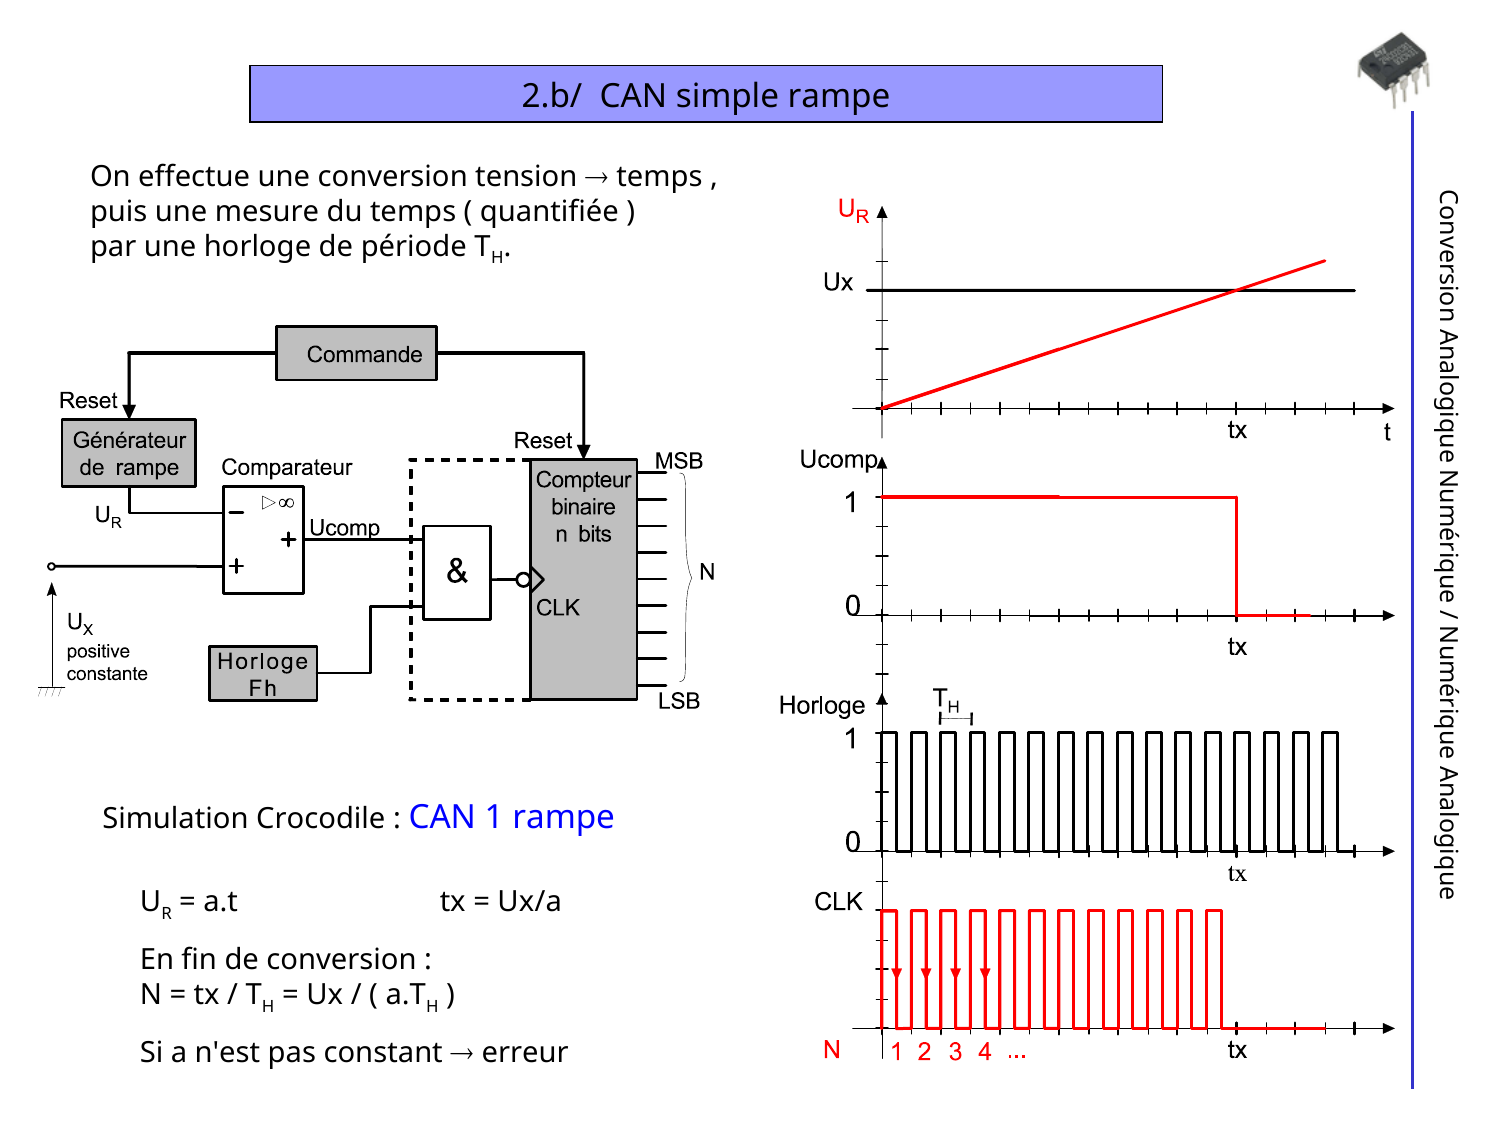

# 2.b/ CAN simple rampe
On effectue une conversion tension  temps ,
puis une mesure du temps ( quantifiée )
par une horloge de période TH.
Conversion Analogique Numérique / Numérique Analogique
Simulation Crocodile : CAN 1 rampe
UR = a.t		tx = Ux/a
En fin de conversion :
N = tx / TH = Ux / ( a.TH )
Si a n'est pas constant  erreur